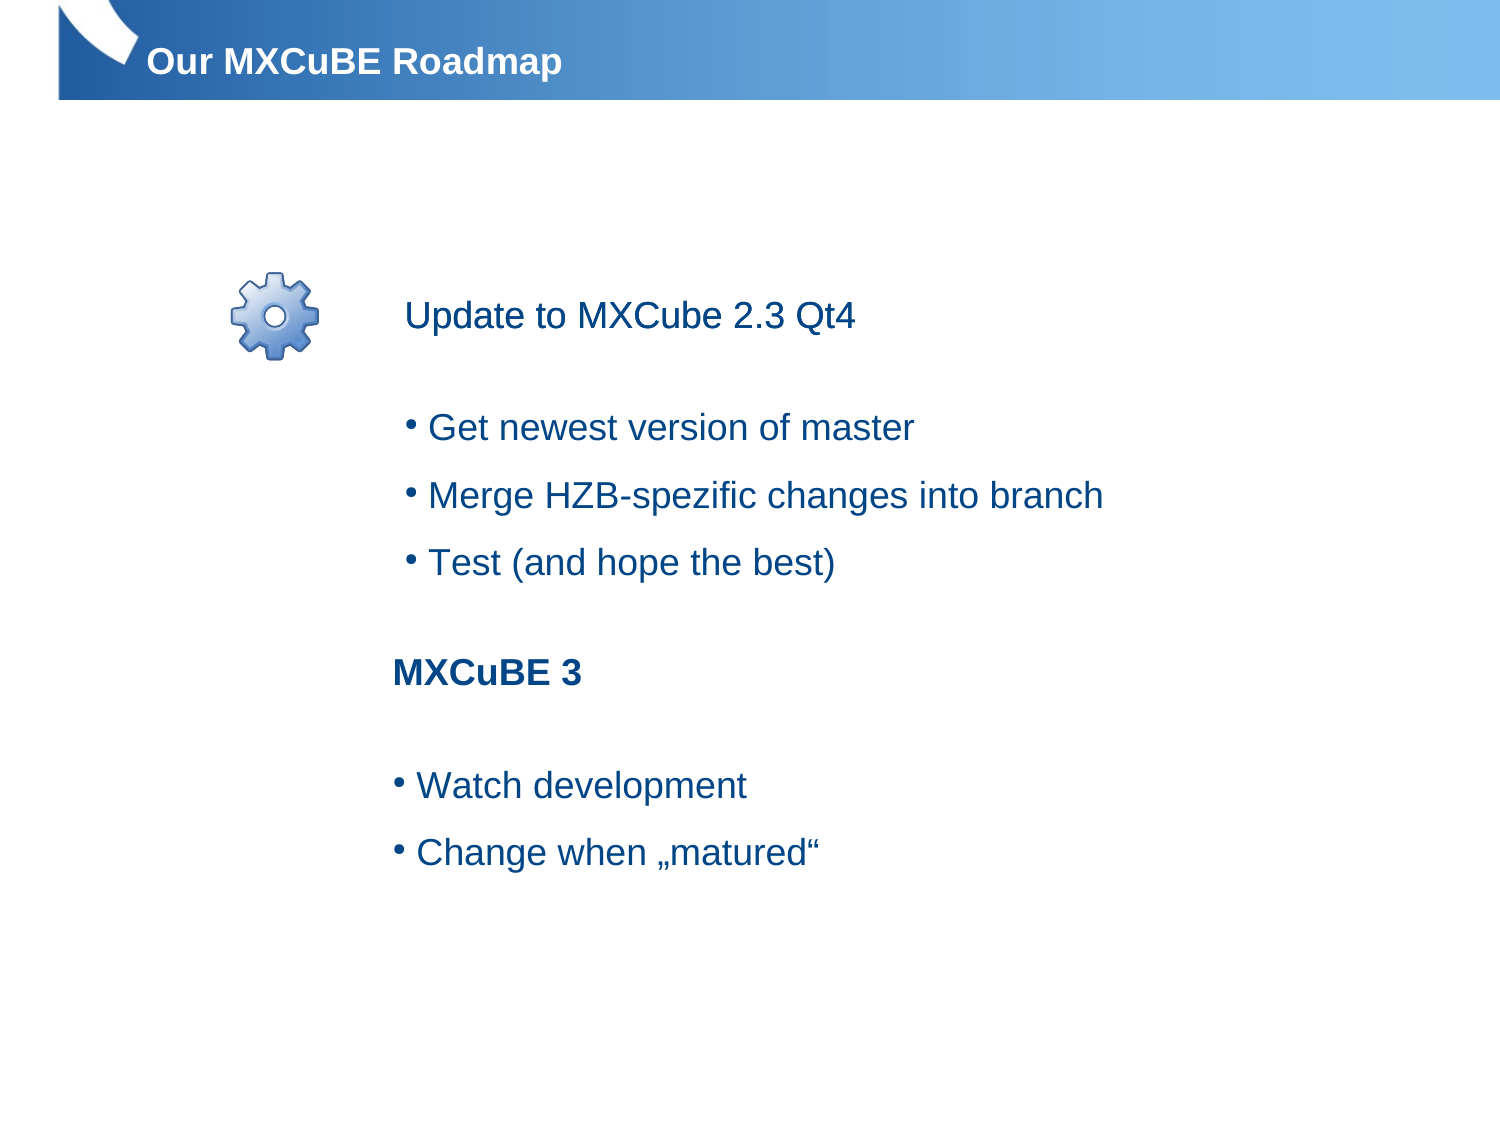

# Our MXCuBE Roadmap
Update to MXCube 2.3 Qt4
Update to MXCube 2.3 Qt4
 Get newest version of master
 Merge HZB-spezific changes into branch
 Test (and hope the best)
MXCuBE 3
 Watch development
 Change when „matured“